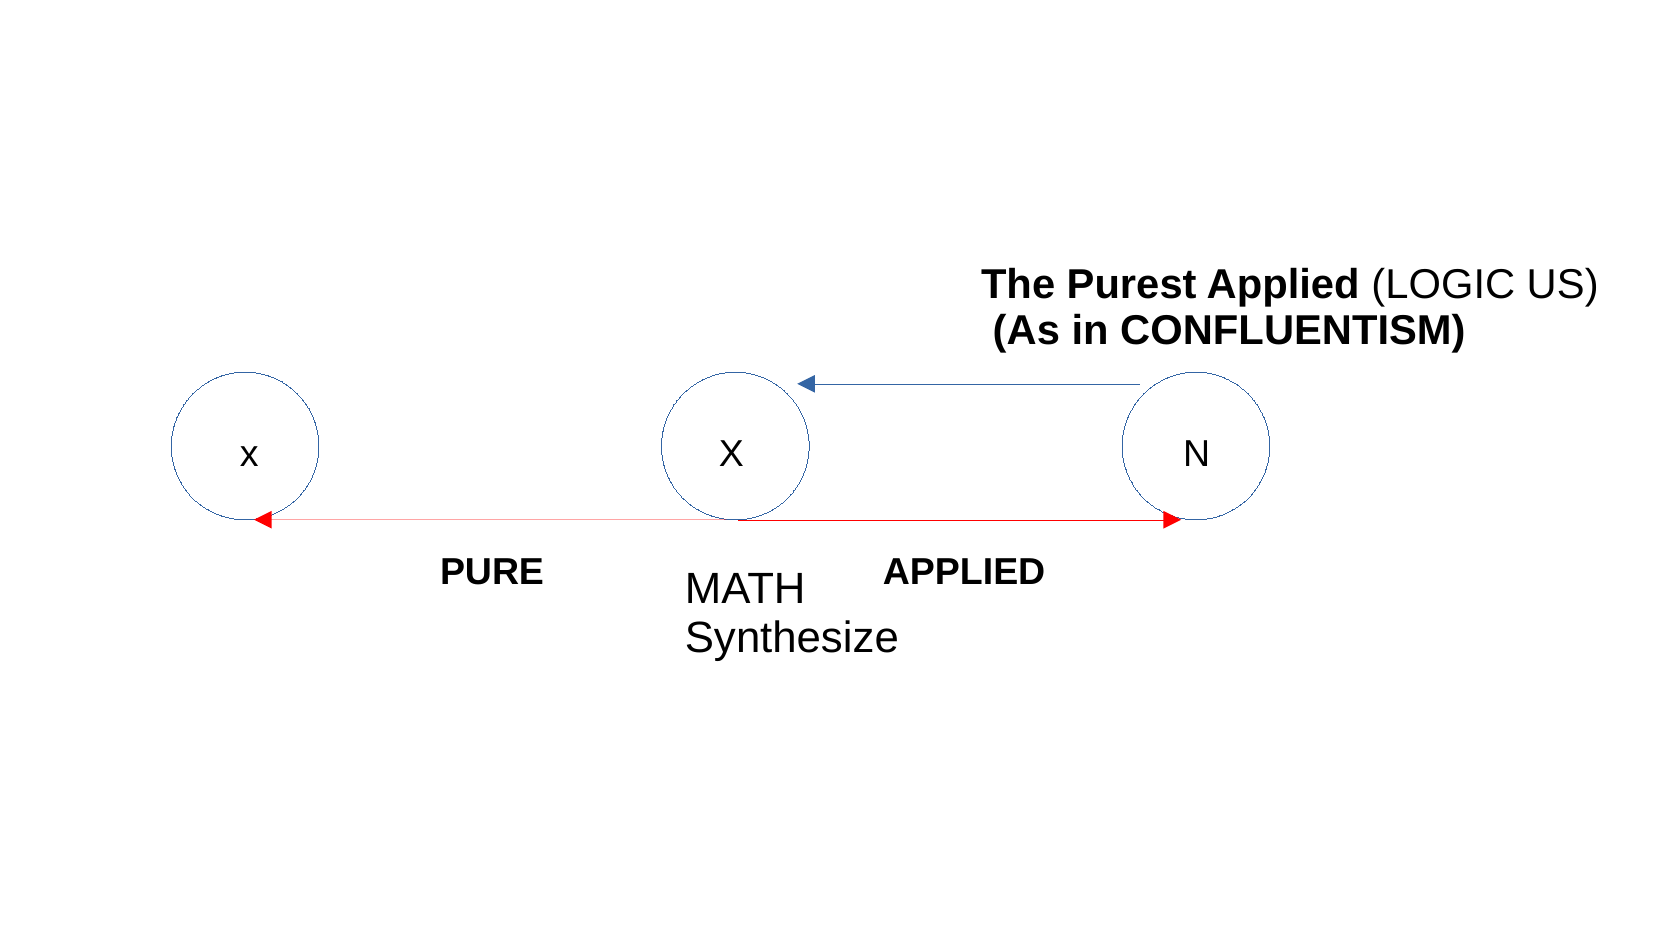

The Purest Applied (LOGIC US)
 (As in CONFLUENTISM)
 x X N
MATH
Synthesize
PURE
APPLIED